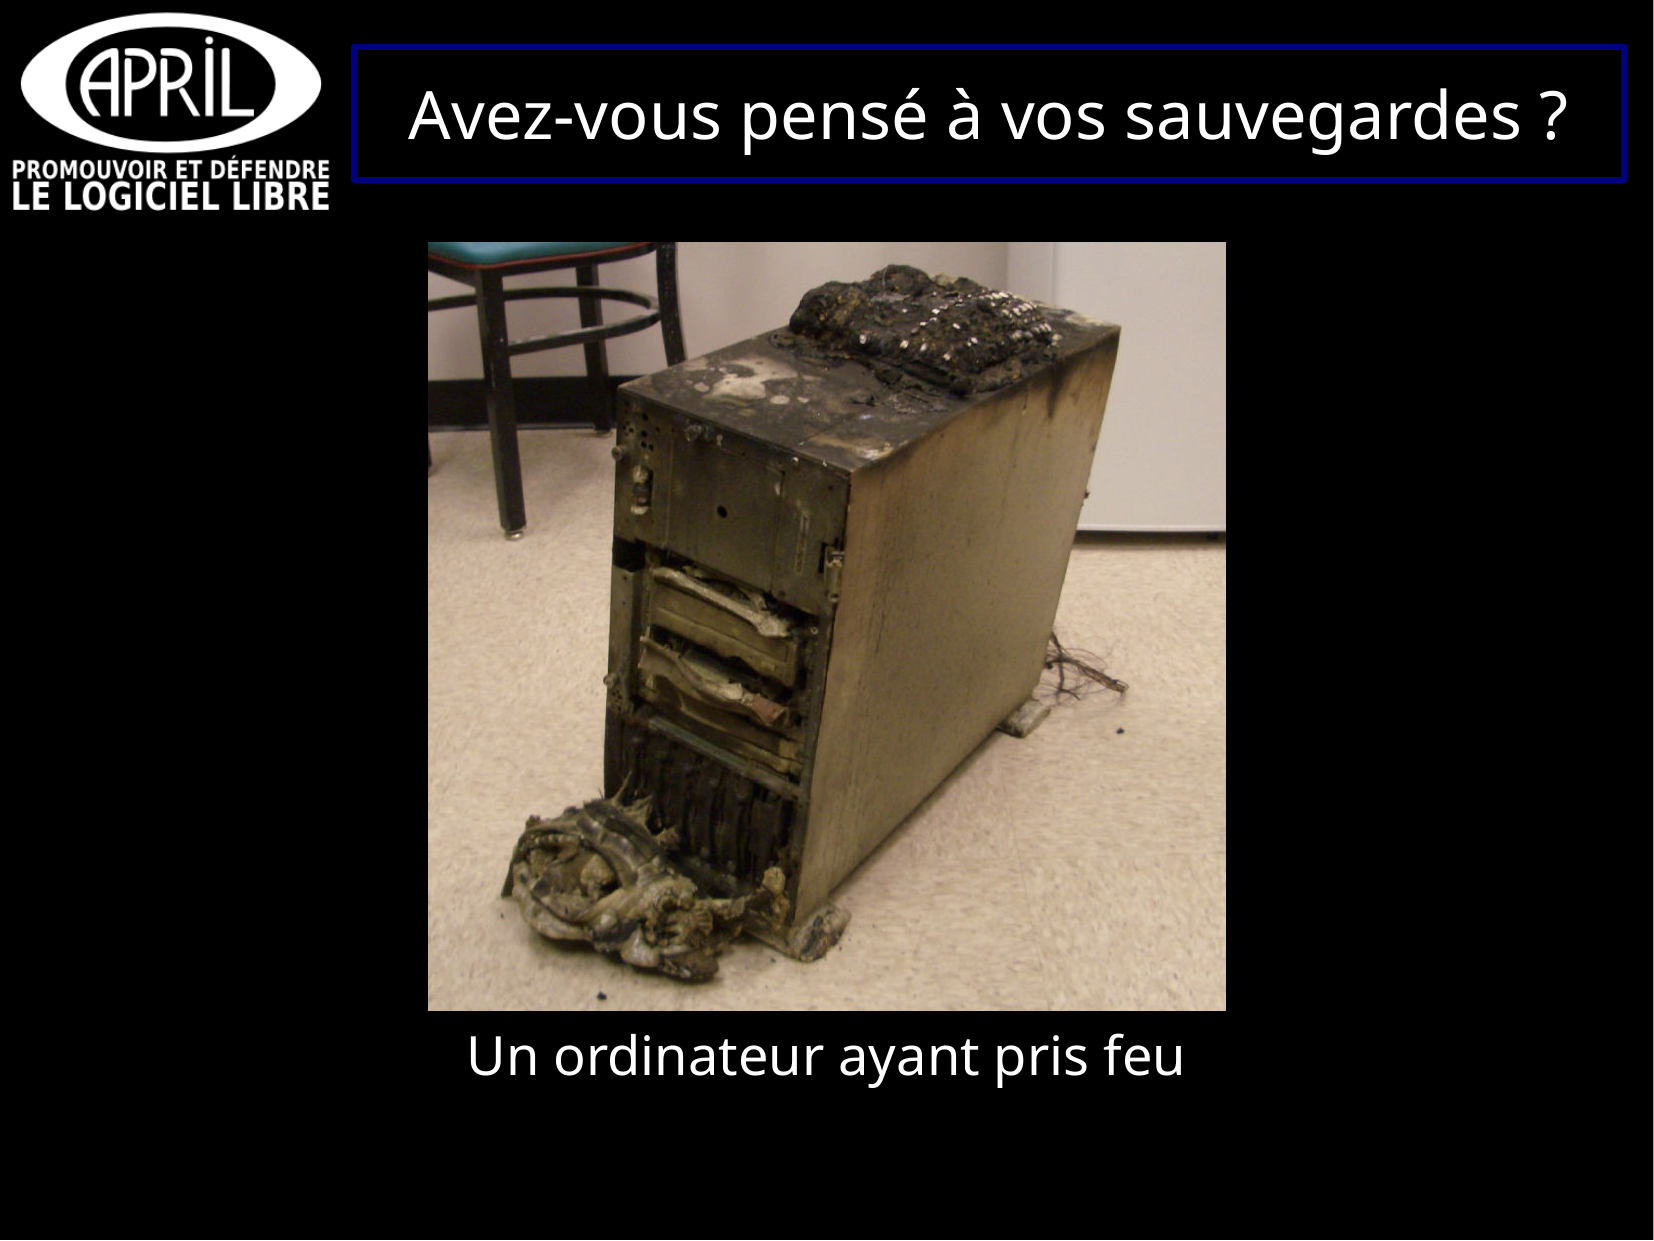

# Avez-vous pensé à vos sauvegardes ?
Un ordinateur ayant pris feu